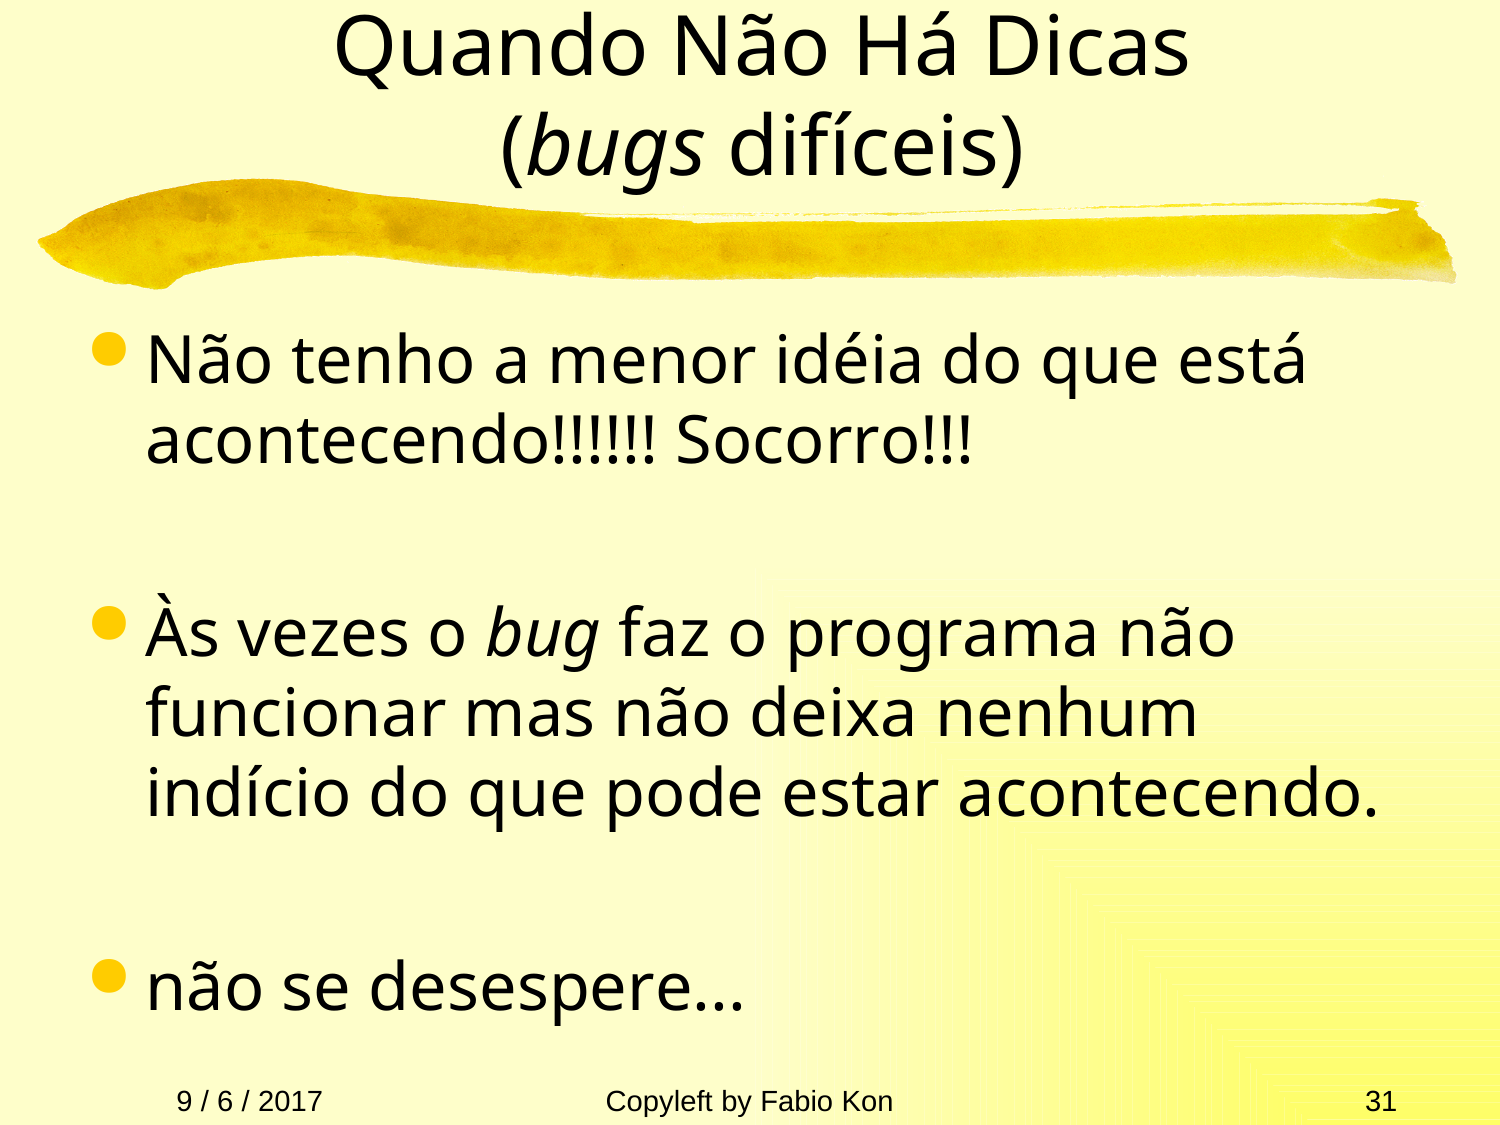

# Quando Não Há Dicas (bugs difíceis)
Não tenho a menor idéia do que está acontecendo!!!!!! Socorro!!!
Às vezes o bug faz o programa não funcionar mas não deixa nenhum indício do que pode estar acontecendo.
não se desespere...
ECOOP'99 OOOSW
31